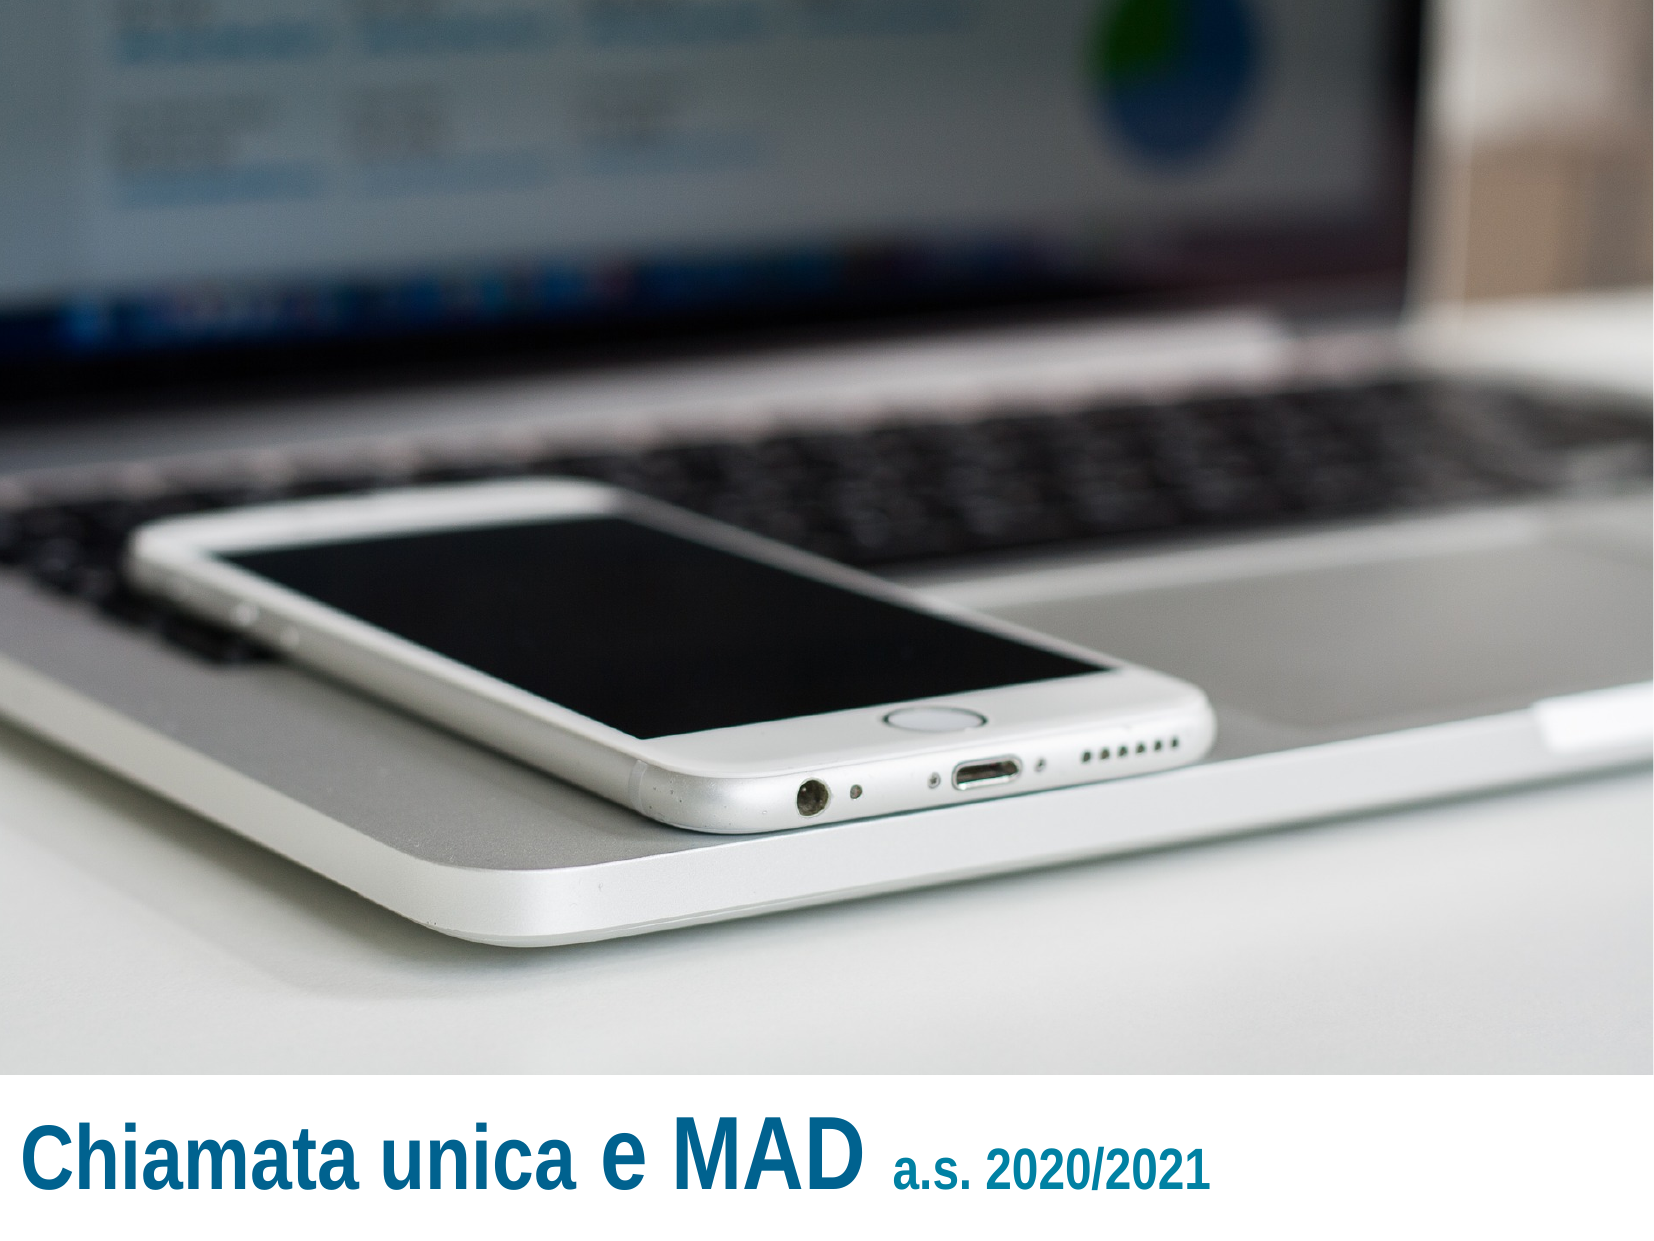

# Chiamata unica e MAD a.s. 2020/2021